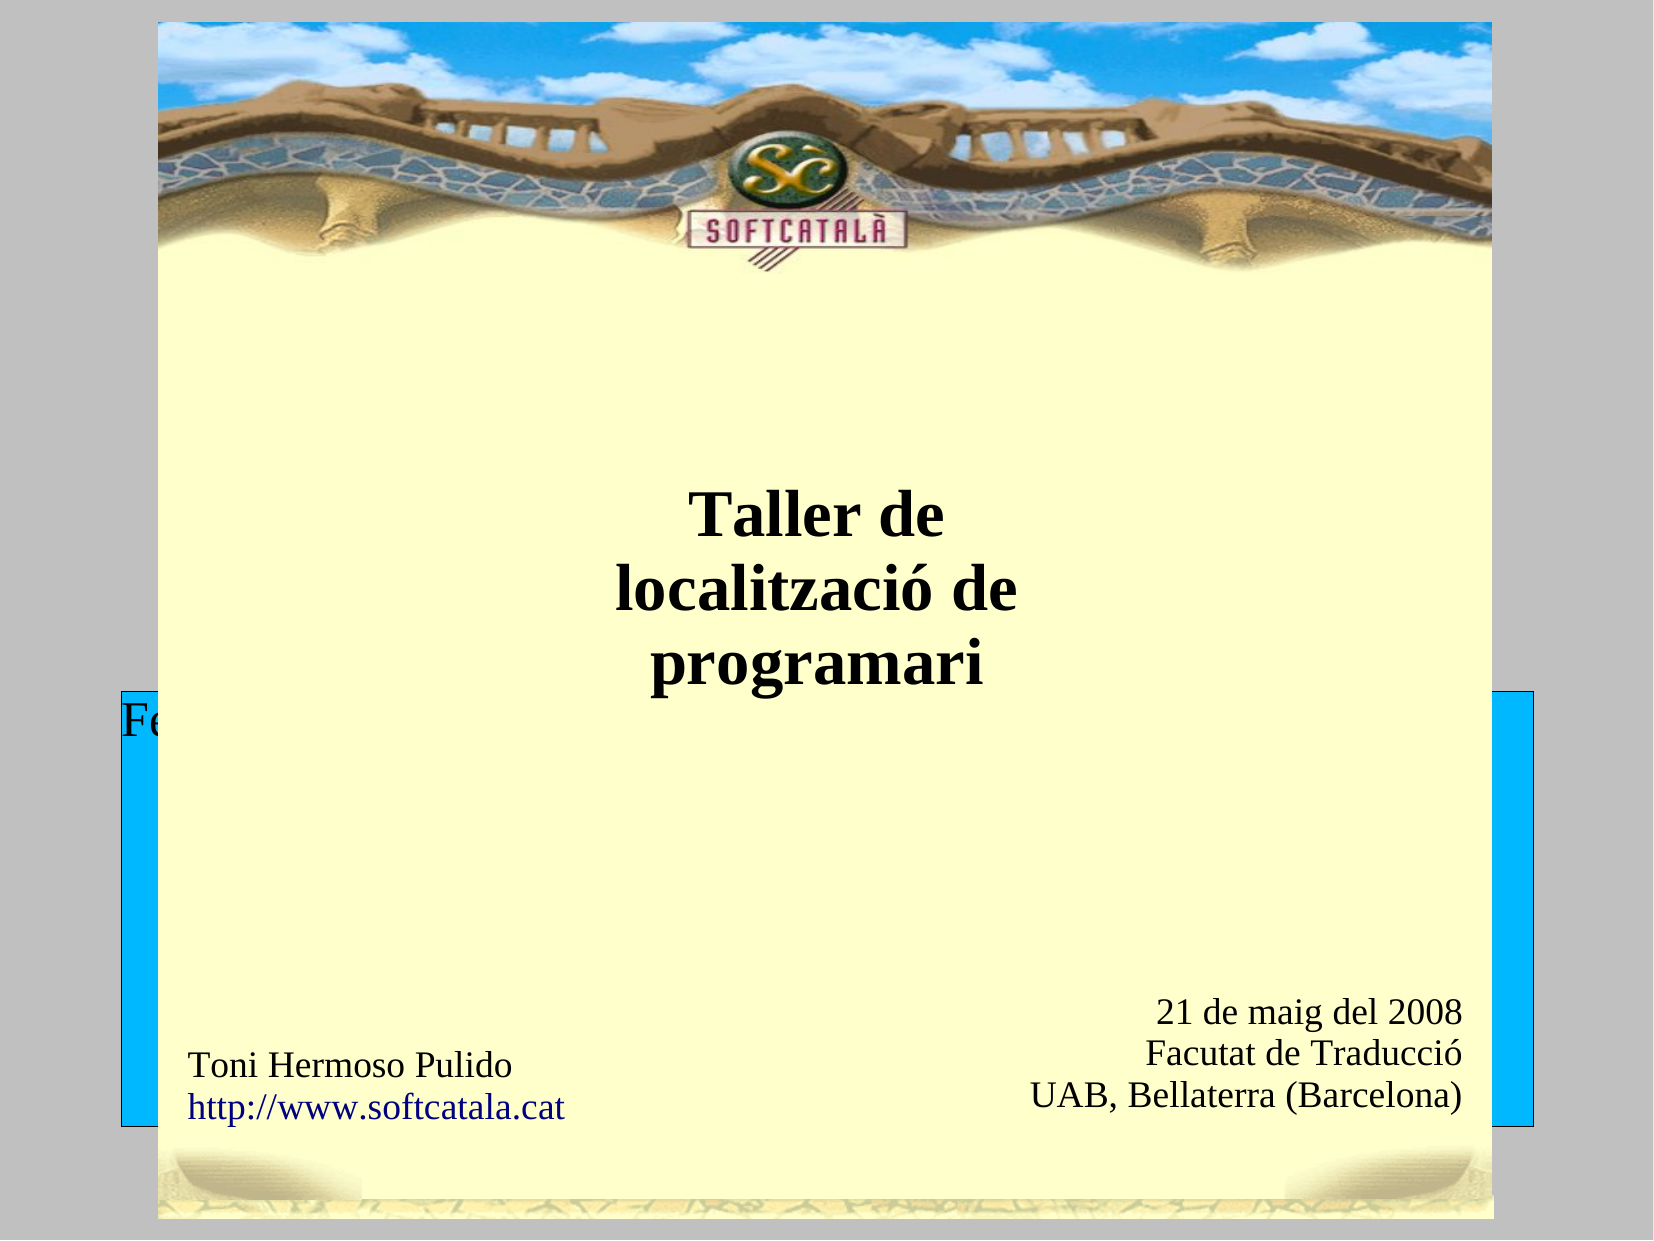

Taller de localització de programari
21 de maig del 2008
Facutat de Traducció
UAB, Bellaterra (Barcelona)
Toni Hermoso Pulido
http://www.softcatala.cat